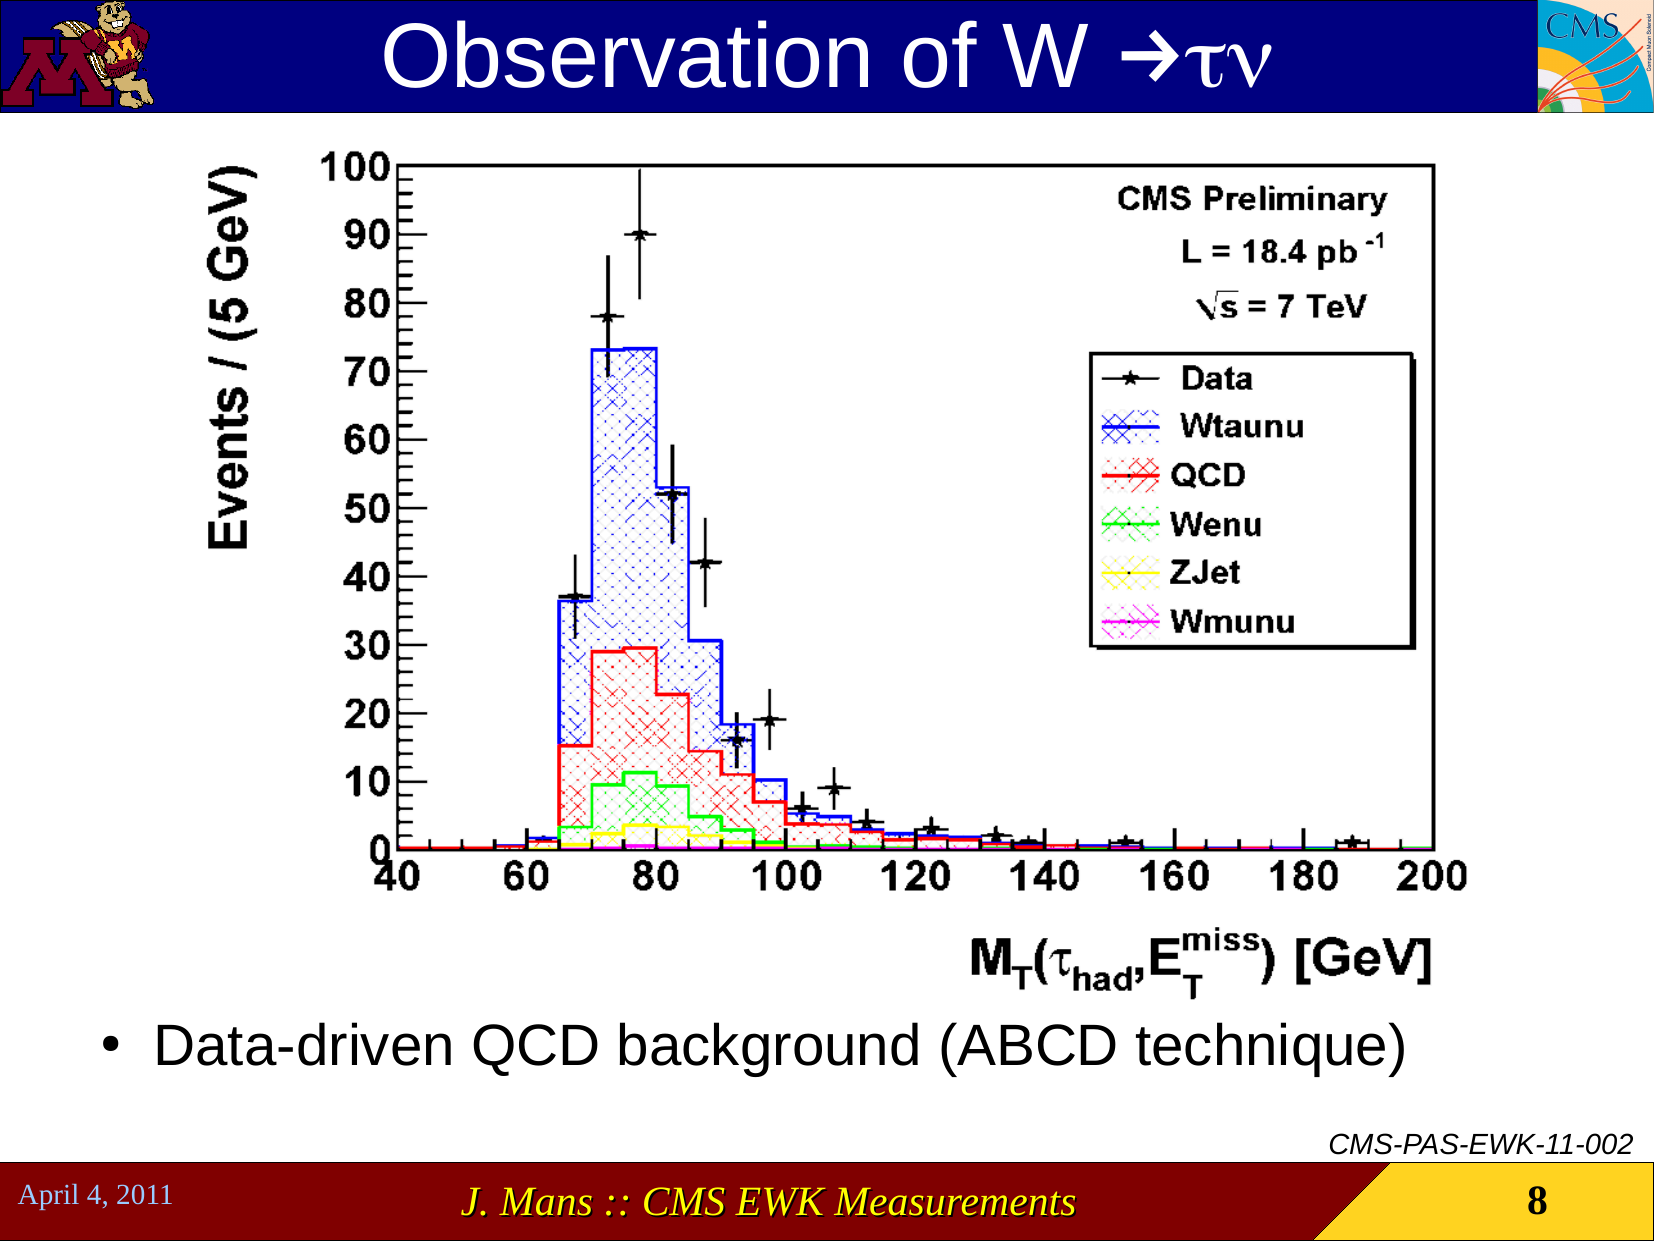

# Observation of W →τν
Data-driven QCD background (ABCD technique)
CMS-PAS-EWK-11-002
J. Mans :: CMS EWK Measurements
8
April 4, 2011